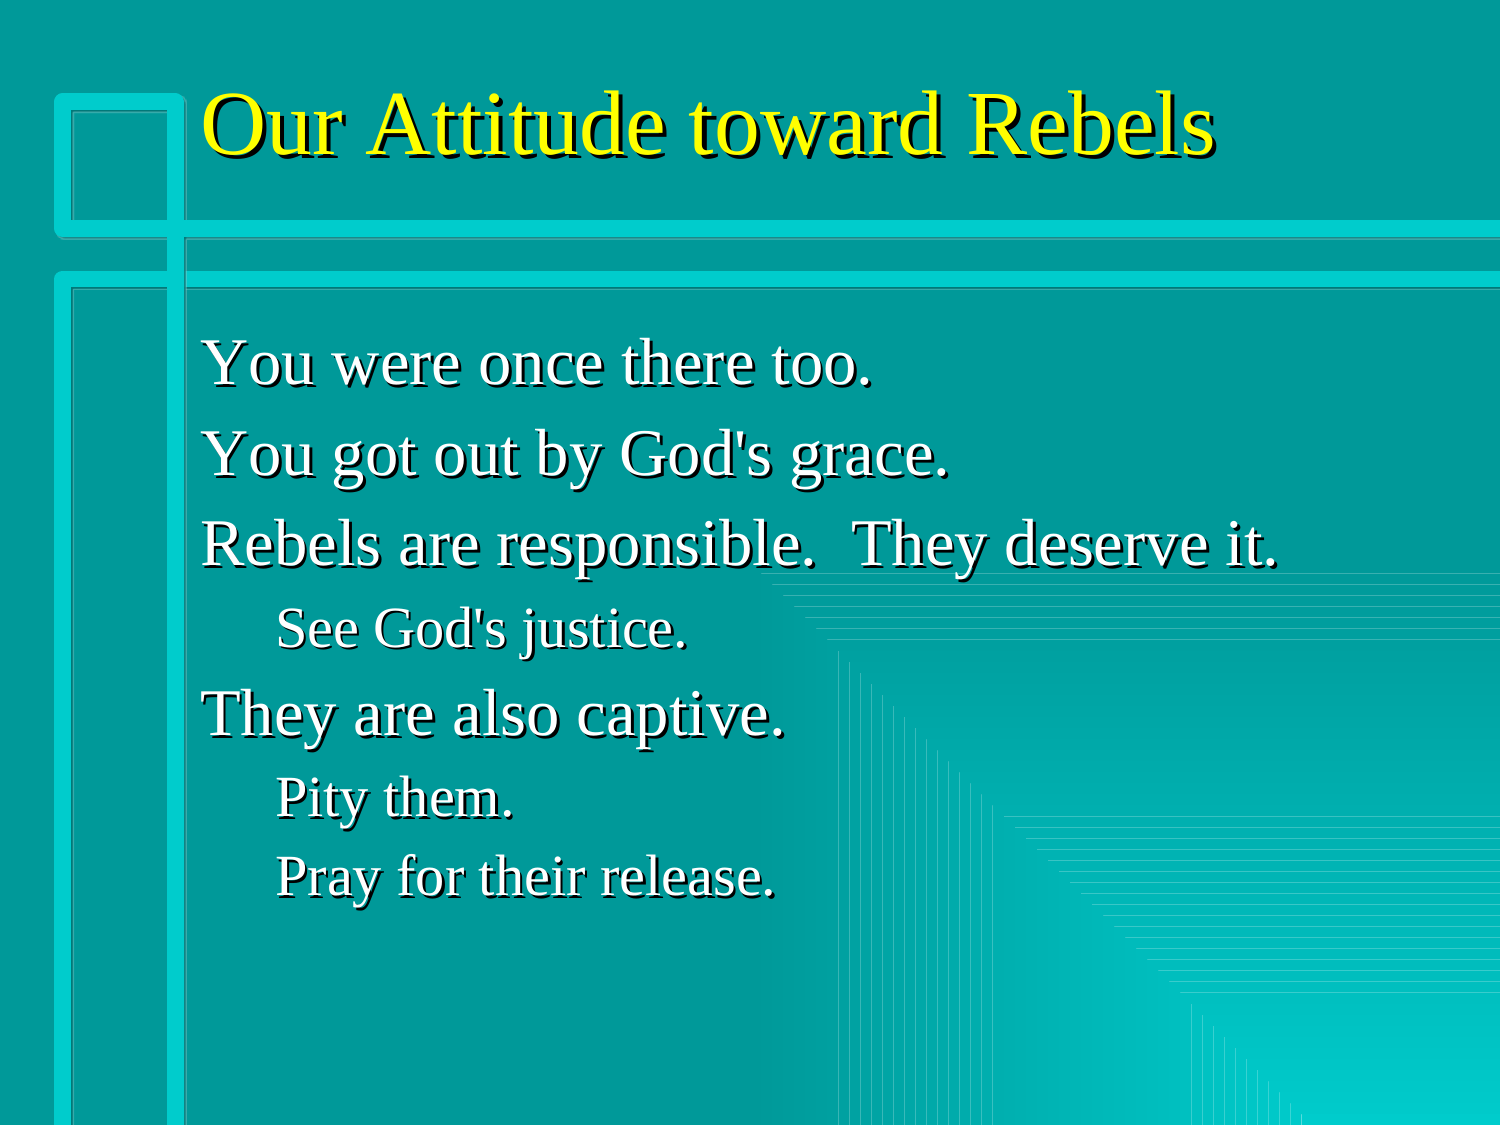

# Our Attitude toward Rebels
You were once there too.
You got out by God's grace.
Rebels are responsible. They deserve it.
See God's justice.
They are also captive.
Pity them.
Pray for their release.